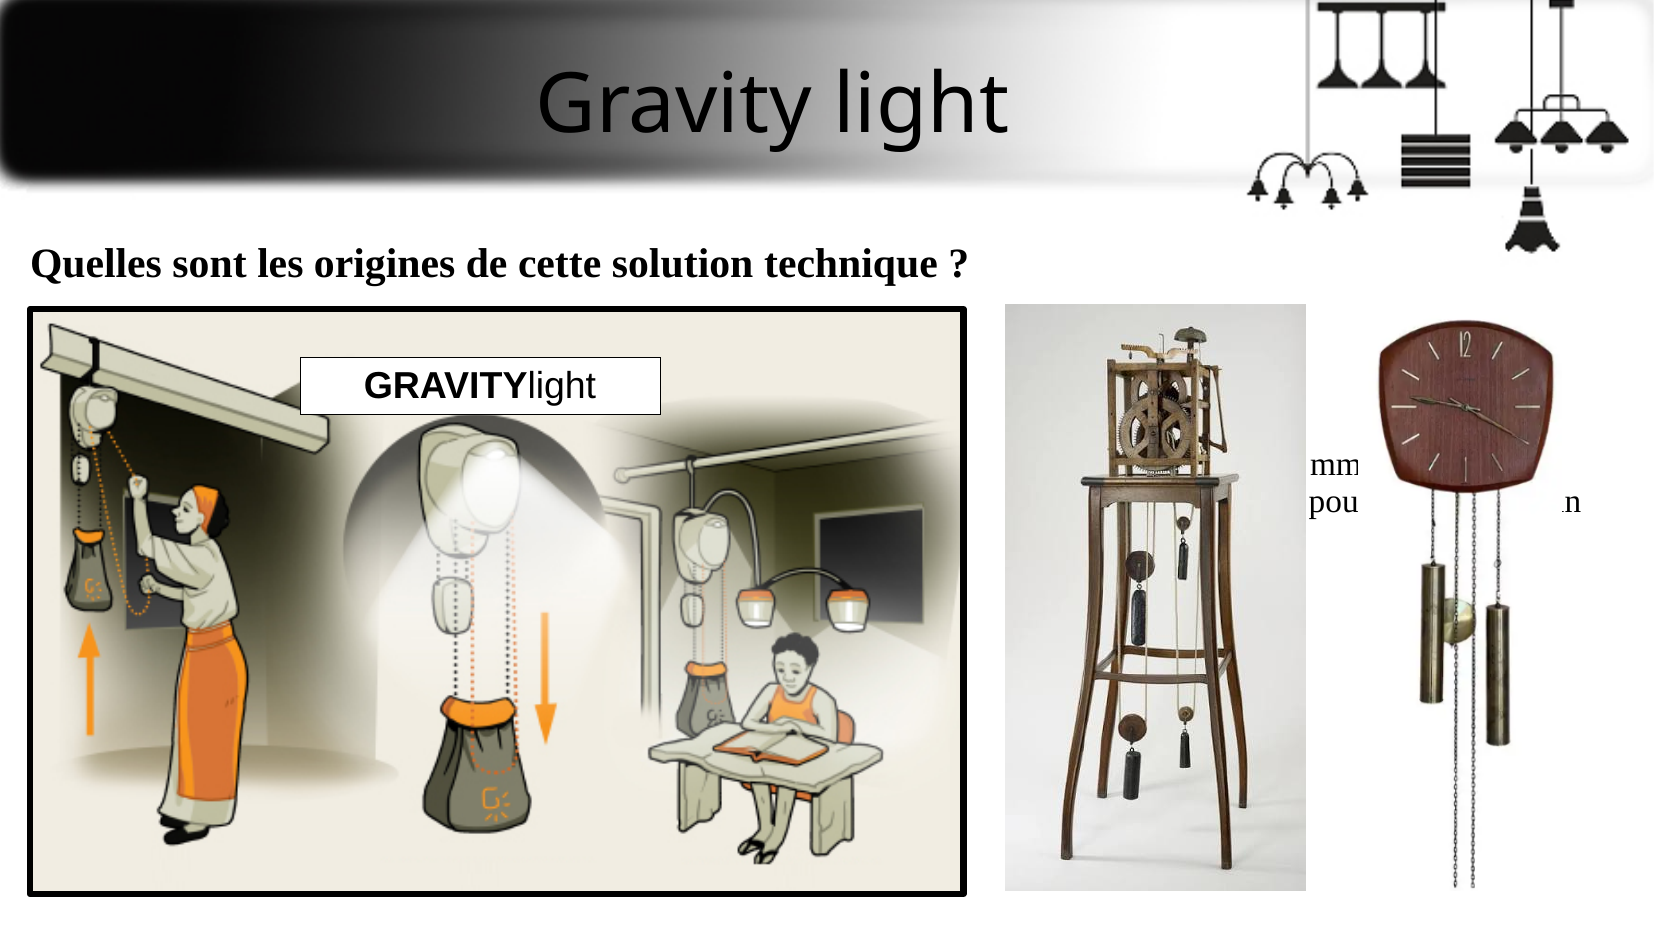

Gravity light
# Quelles sont les origines de cette solution technique ?
Notice :
- Remonter le sac
- Attendre
- Il descend de 1 à 2 mm par seconde
- La lampe s’allume pour environ 30 min
- Remonter le sac
- etc
GRAVITYlight